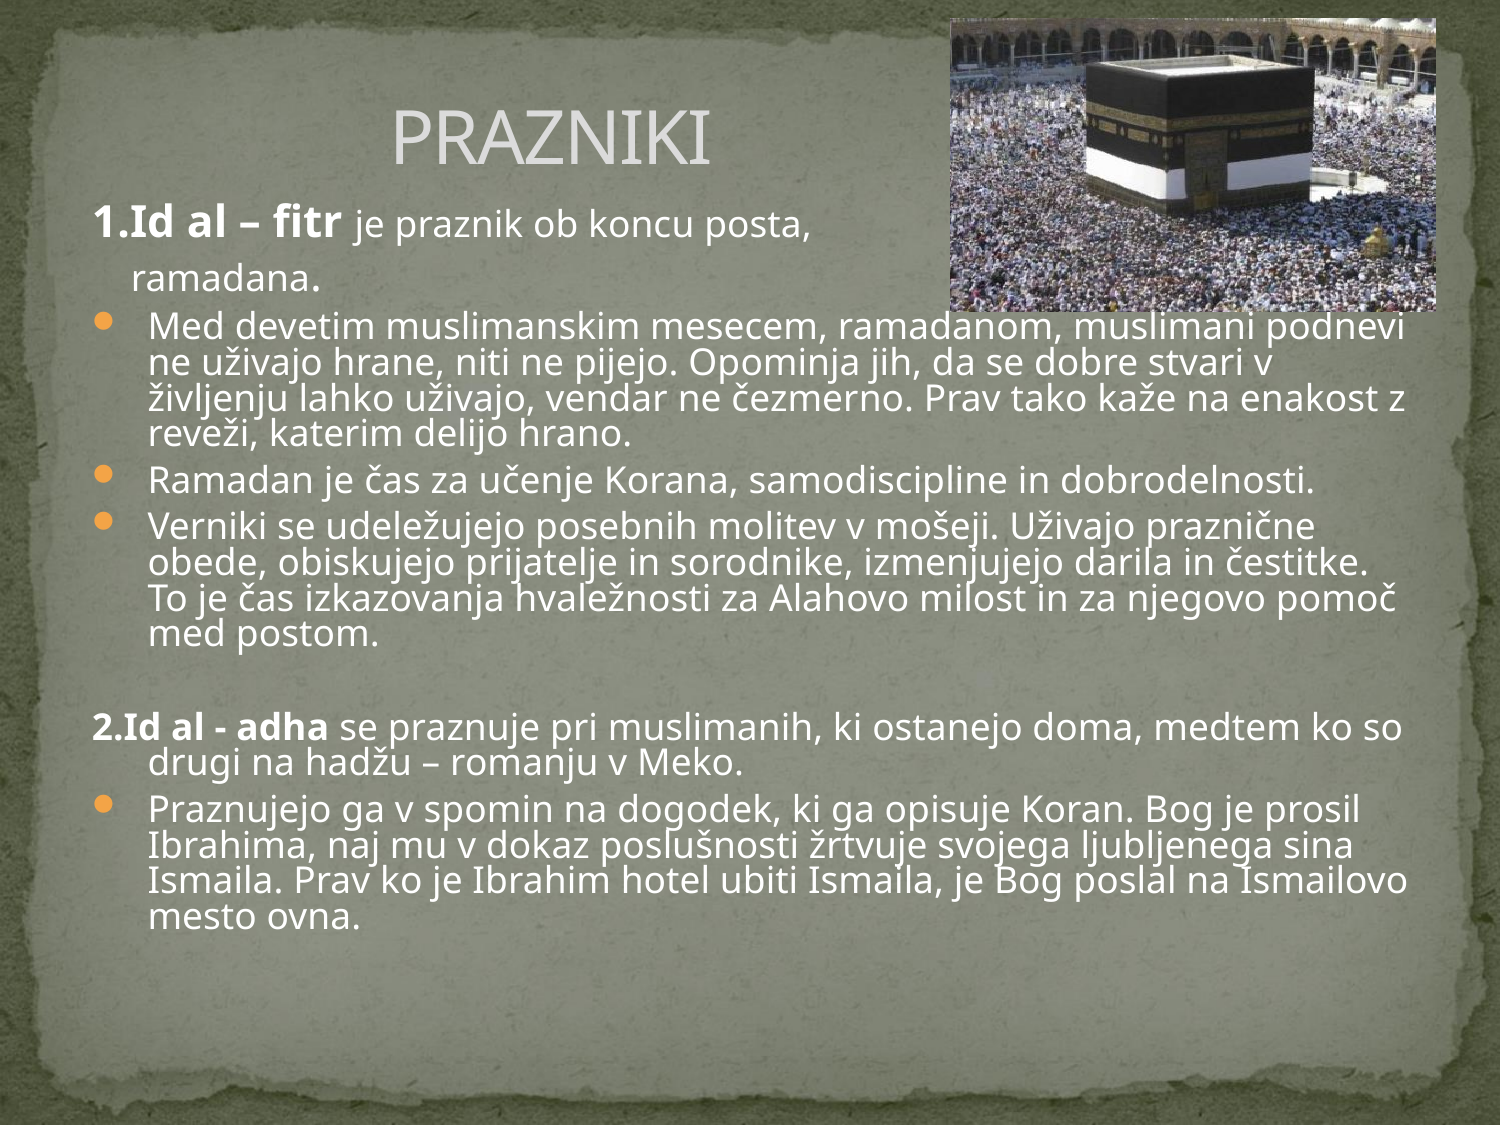

PRAZNIKI
# 1.Id al – fitr je praznik ob koncu posta,
 ramadana.
Med devetim muslimanskim mesecem, ramadanom, muslimani podnevi ne uživajo hrane, niti ne pijejo. Opominja jih, da se dobre stvari v življenju lahko uživajo, vendar ne čezmerno. Prav tako kaže na enakost z reveži, katerim delijo hrano.
Ramadan je čas za učenje Korana, samodiscipline in dobrodelnosti.
Verniki se udeležujejo posebnih molitev v mošeji. Uživajo praznične obede, obiskujejo prijatelje in sorodnike, izmenjujejo darila in čestitke. To je čas izkazovanja hvaležnosti za Alahovo milost in za njegovo pomoč med postom.
2.Id al - adha se praznuje pri muslimanih, ki ostanejo doma, medtem ko so drugi na hadžu – romanju v Meko.
Praznujejo ga v spomin na dogodek, ki ga opisuje Koran. Bog je prosil Ibrahima, naj mu v dokaz poslušnosti žrtvuje svojega ljubljenega sina Ismaila. Prav ko je Ibrahim hotel ubiti Ismaila, je Bog poslal na Ismailovo mesto ovna.